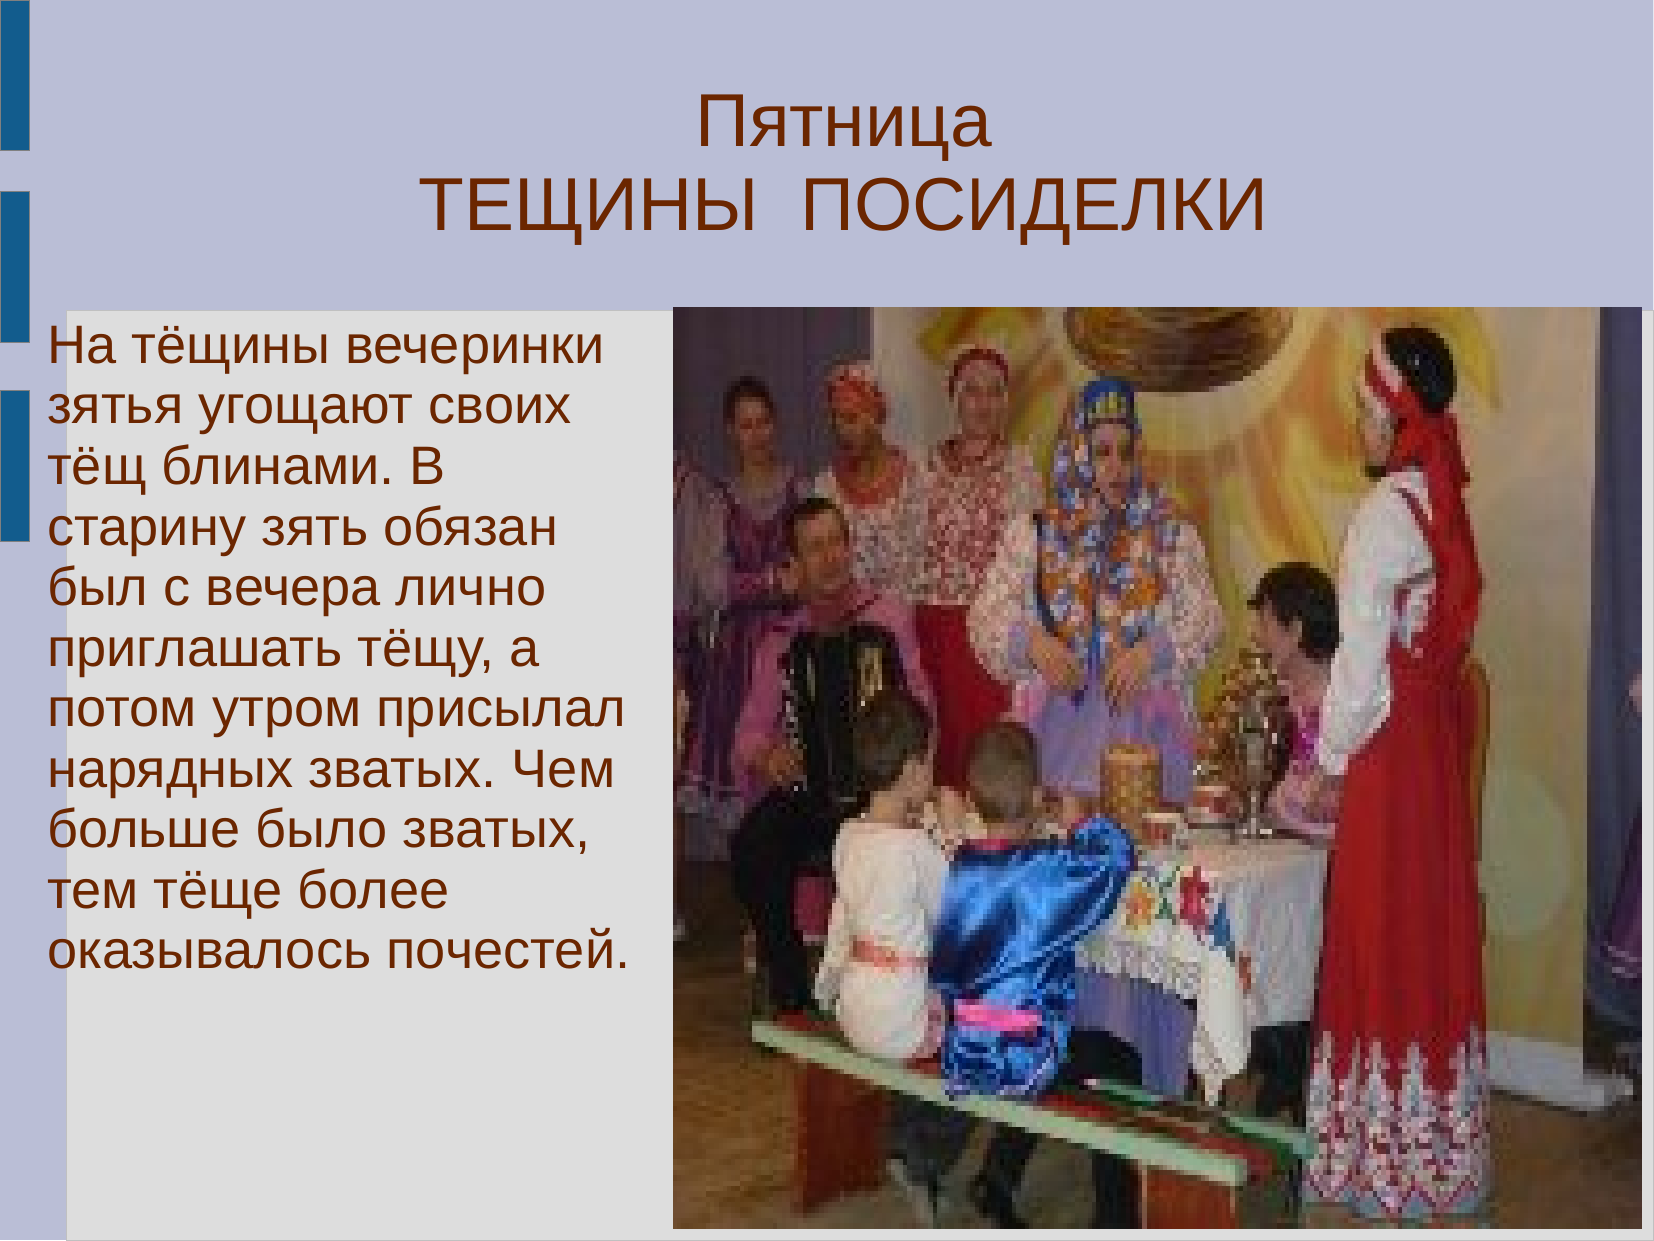

Пятница
ТЕЩИНЫ ПОСИДЕЛКИ
На тёщины вечеринки зятья угощают своих тёщ блинами. В старину зять обязан был с вечера лично приглашать тёщу, а потом утром присылал нарядных зватых. Чем больше было зватых, тем тёще более оказывалось почестей.